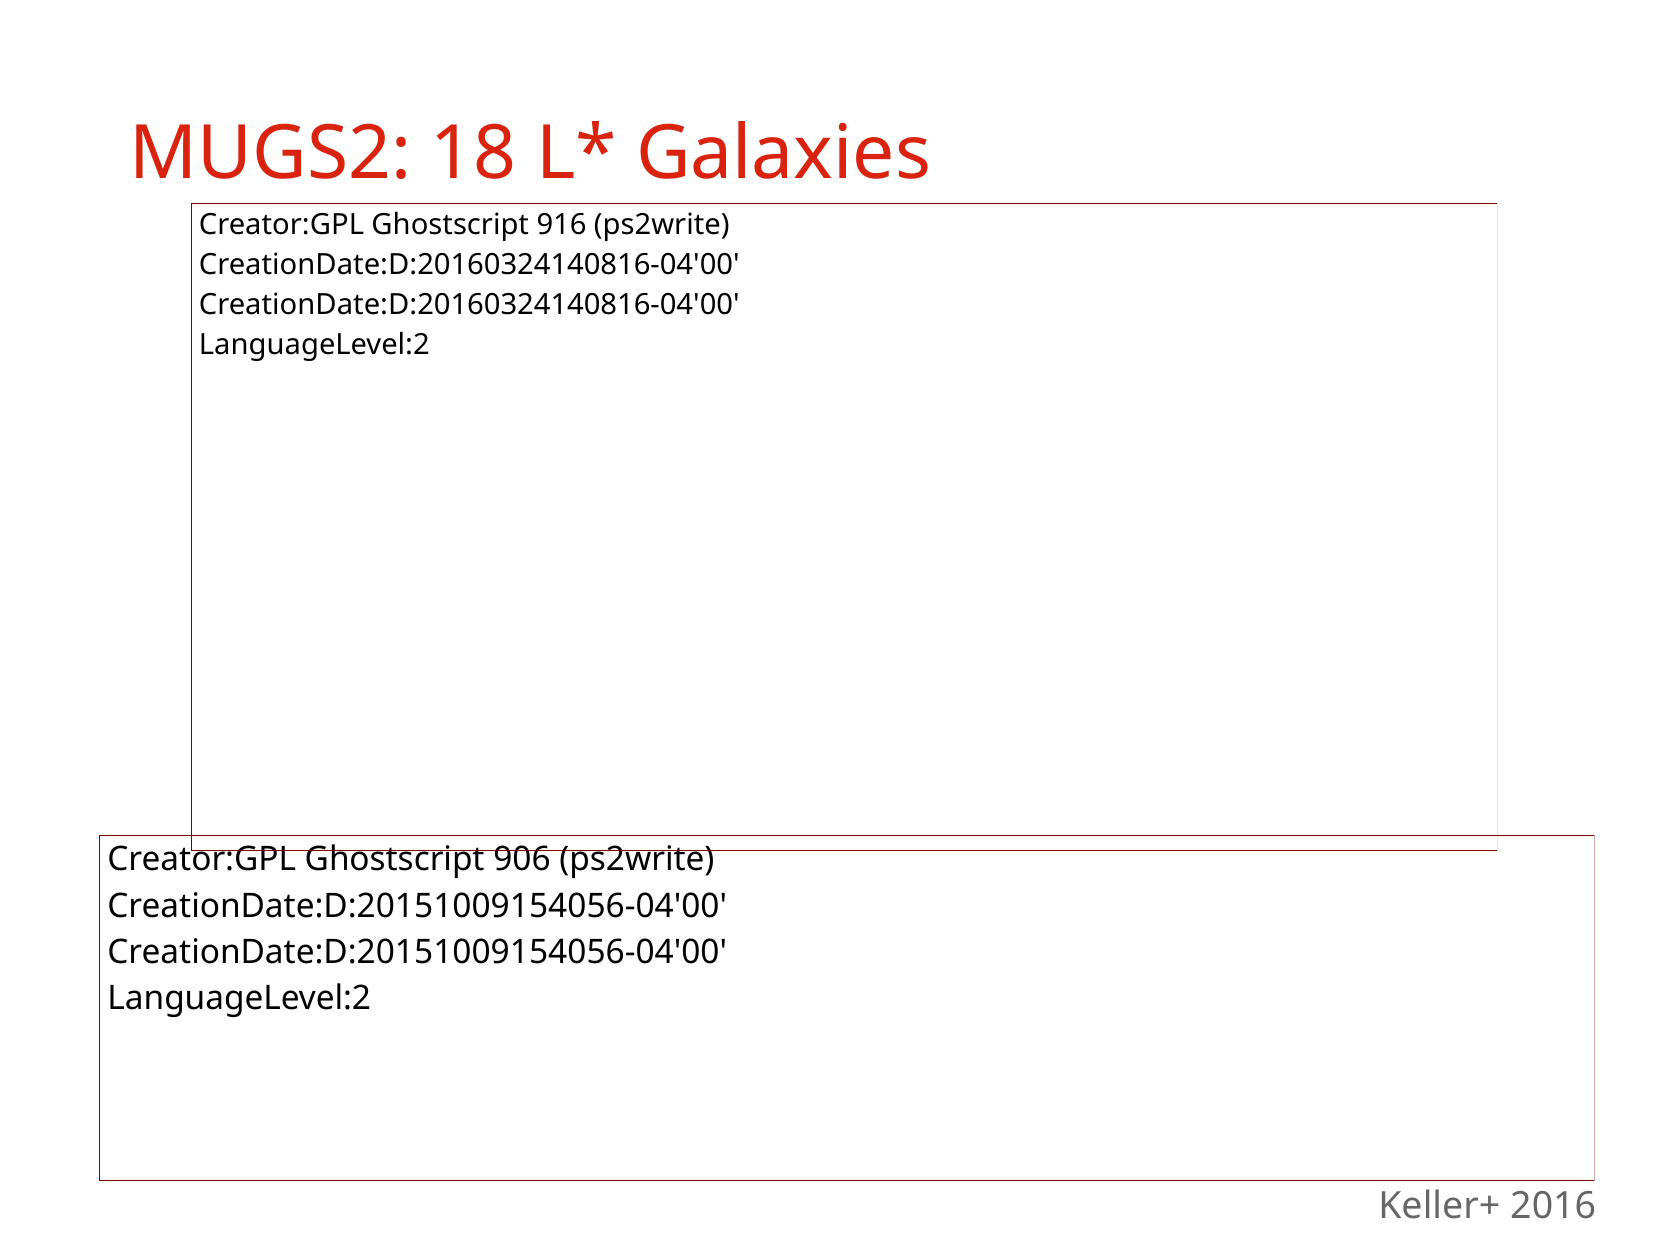

# MUGS2: 18 L* Galaxies
Keller+ 2016